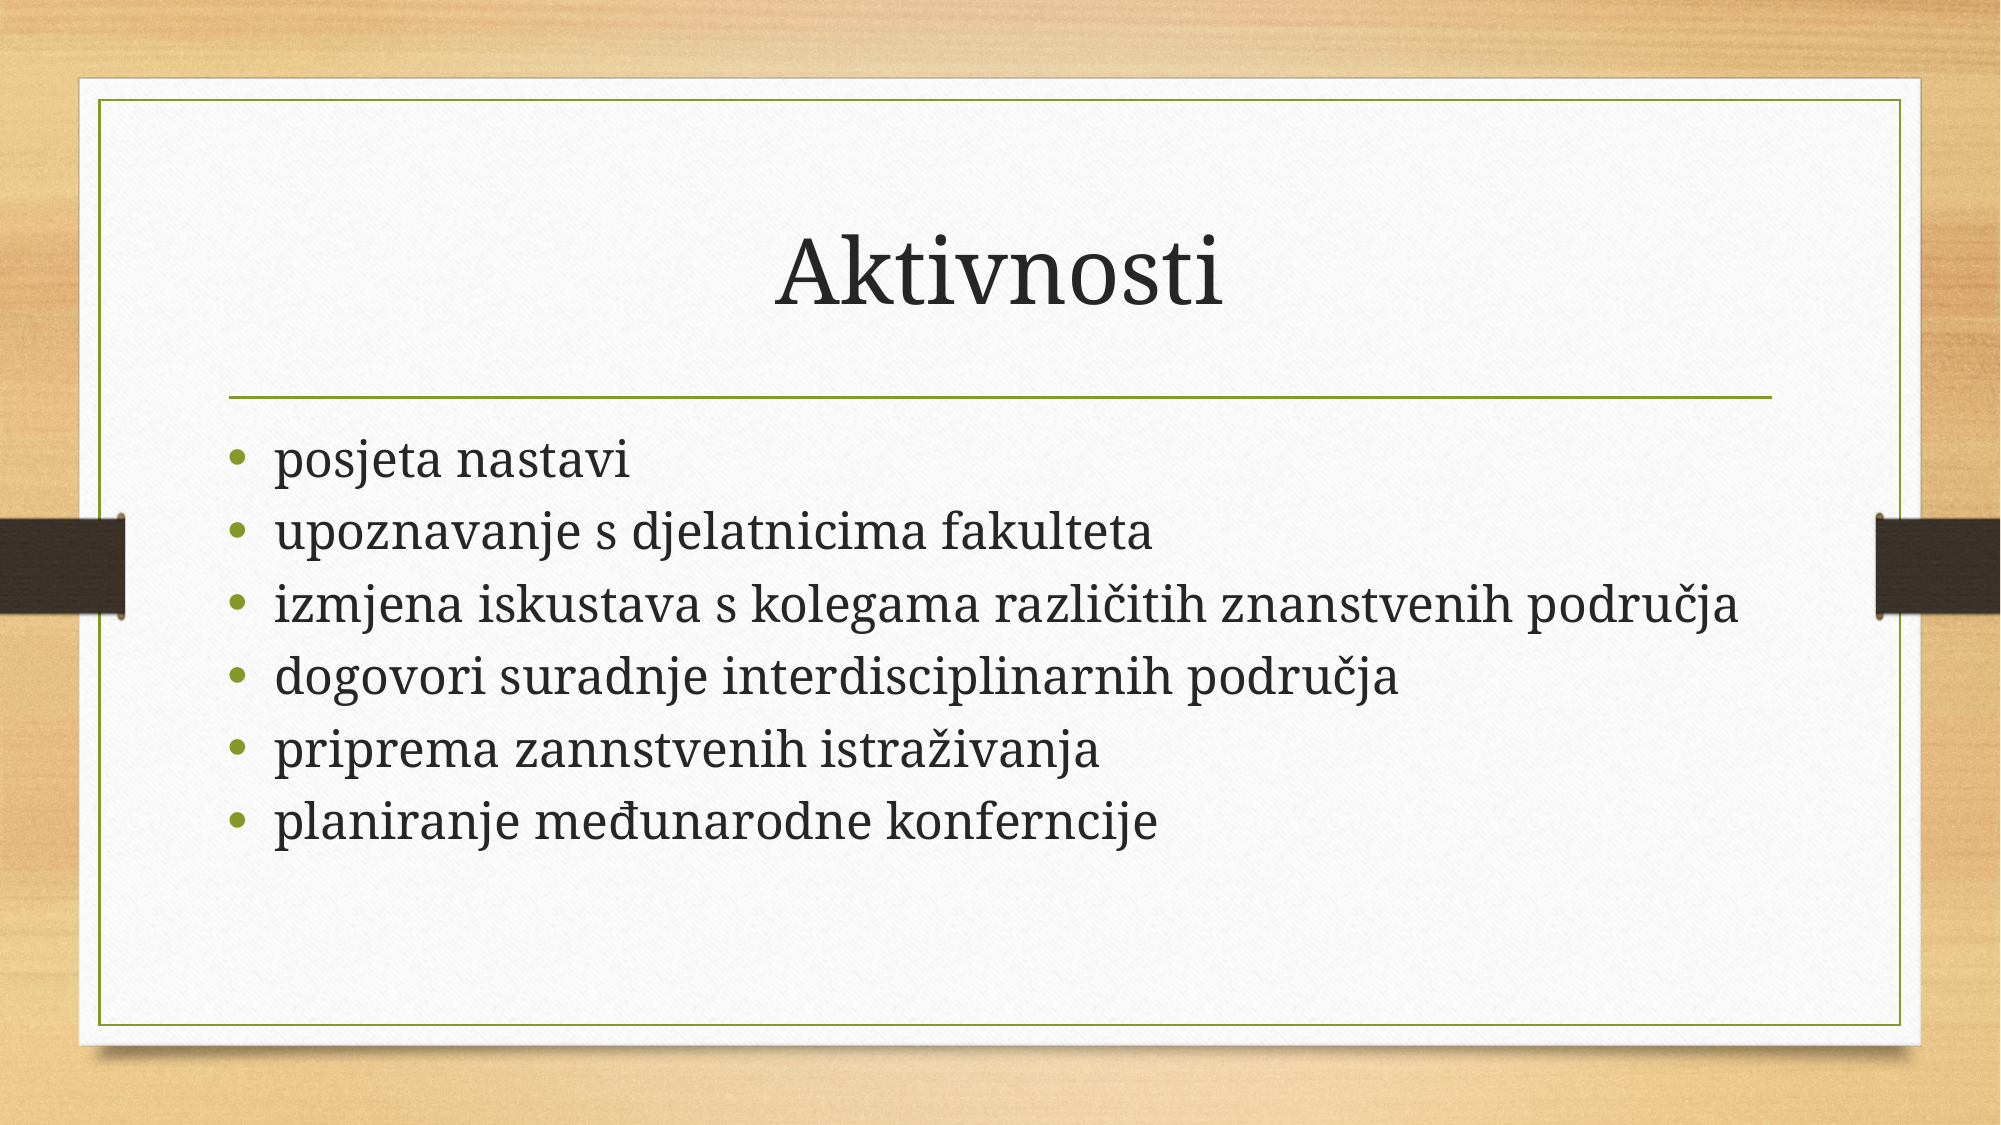

# Aktivnosti
posjeta nastavi
upoznavanje s djelatnicima fakulteta
izmjena iskustava s kolegama različitih znanstvenih područja
dogovori suradnje interdisciplinarnih područja
priprema zannstvenih istraživanja
planiranje međunarodne konferncije